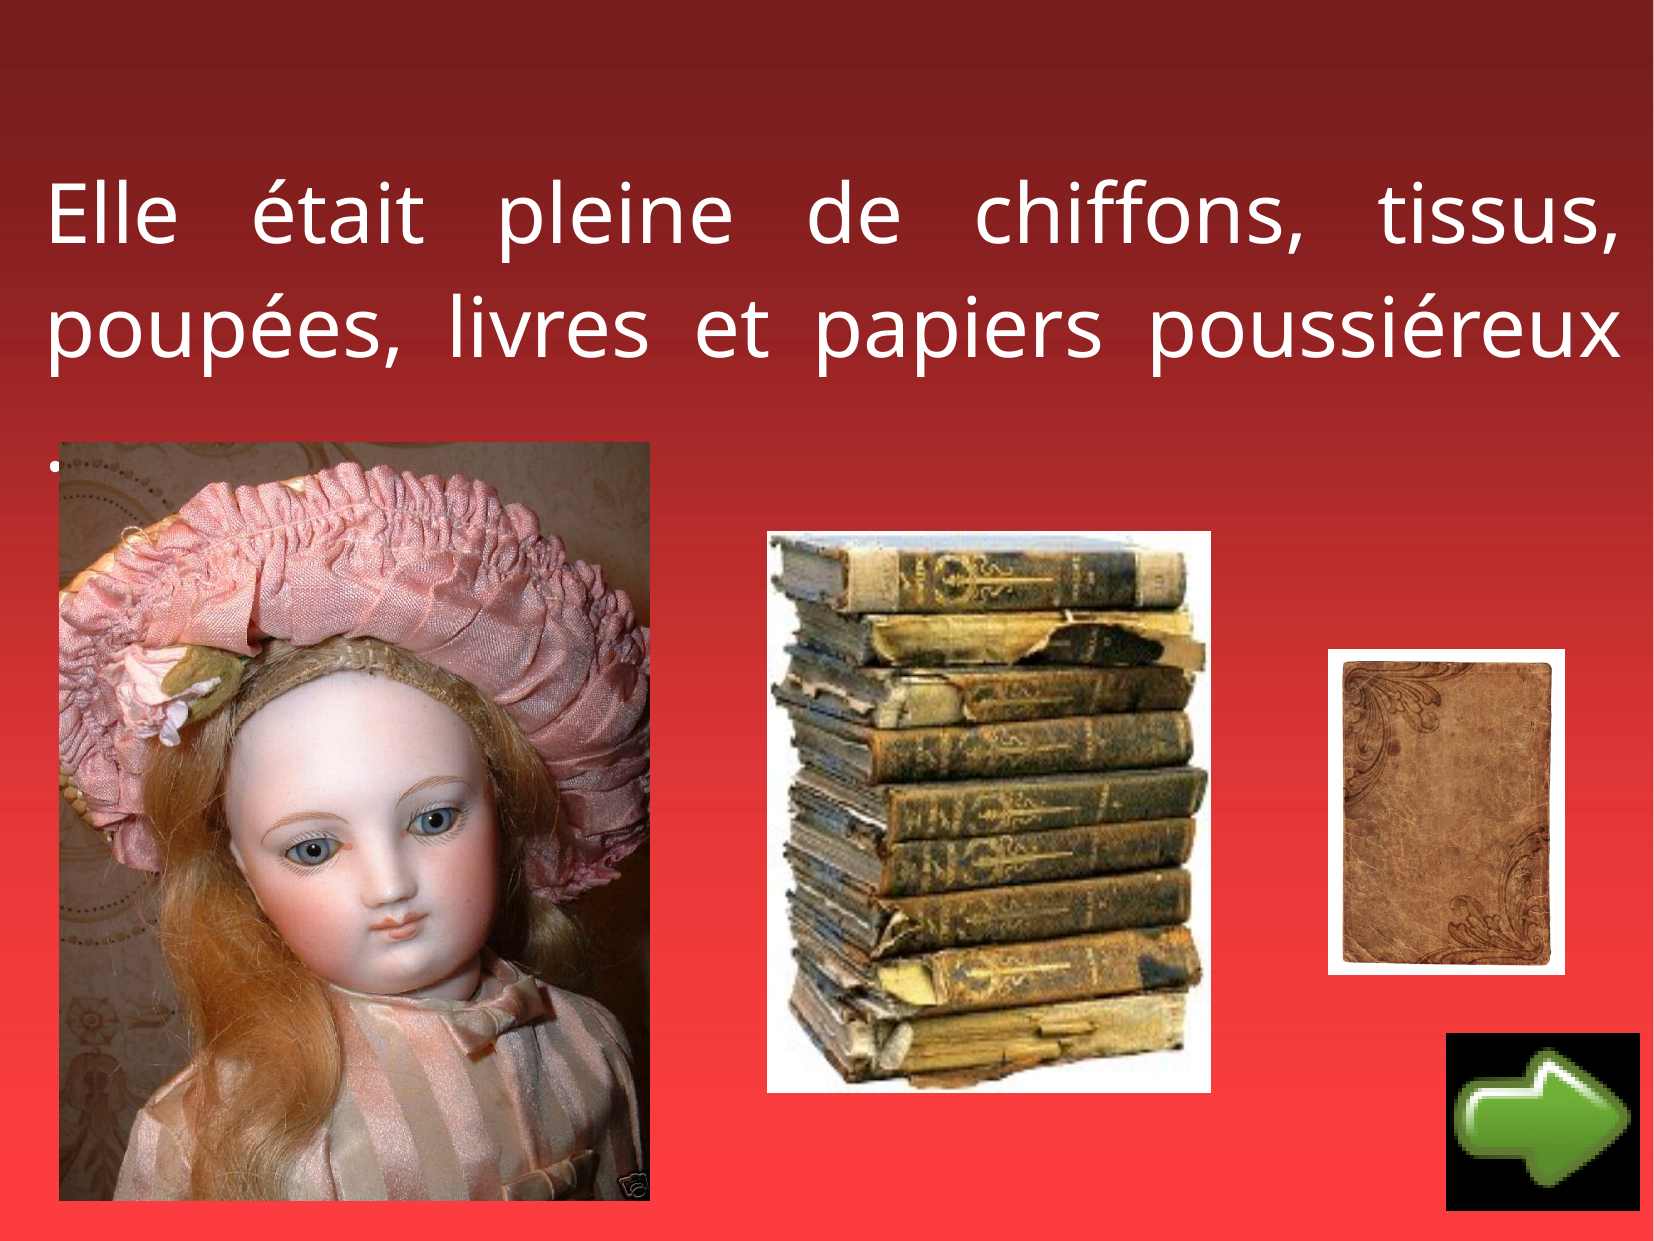

Elle était pleine de chiffons, tissus, poupées, livres et papiers poussiéreux …